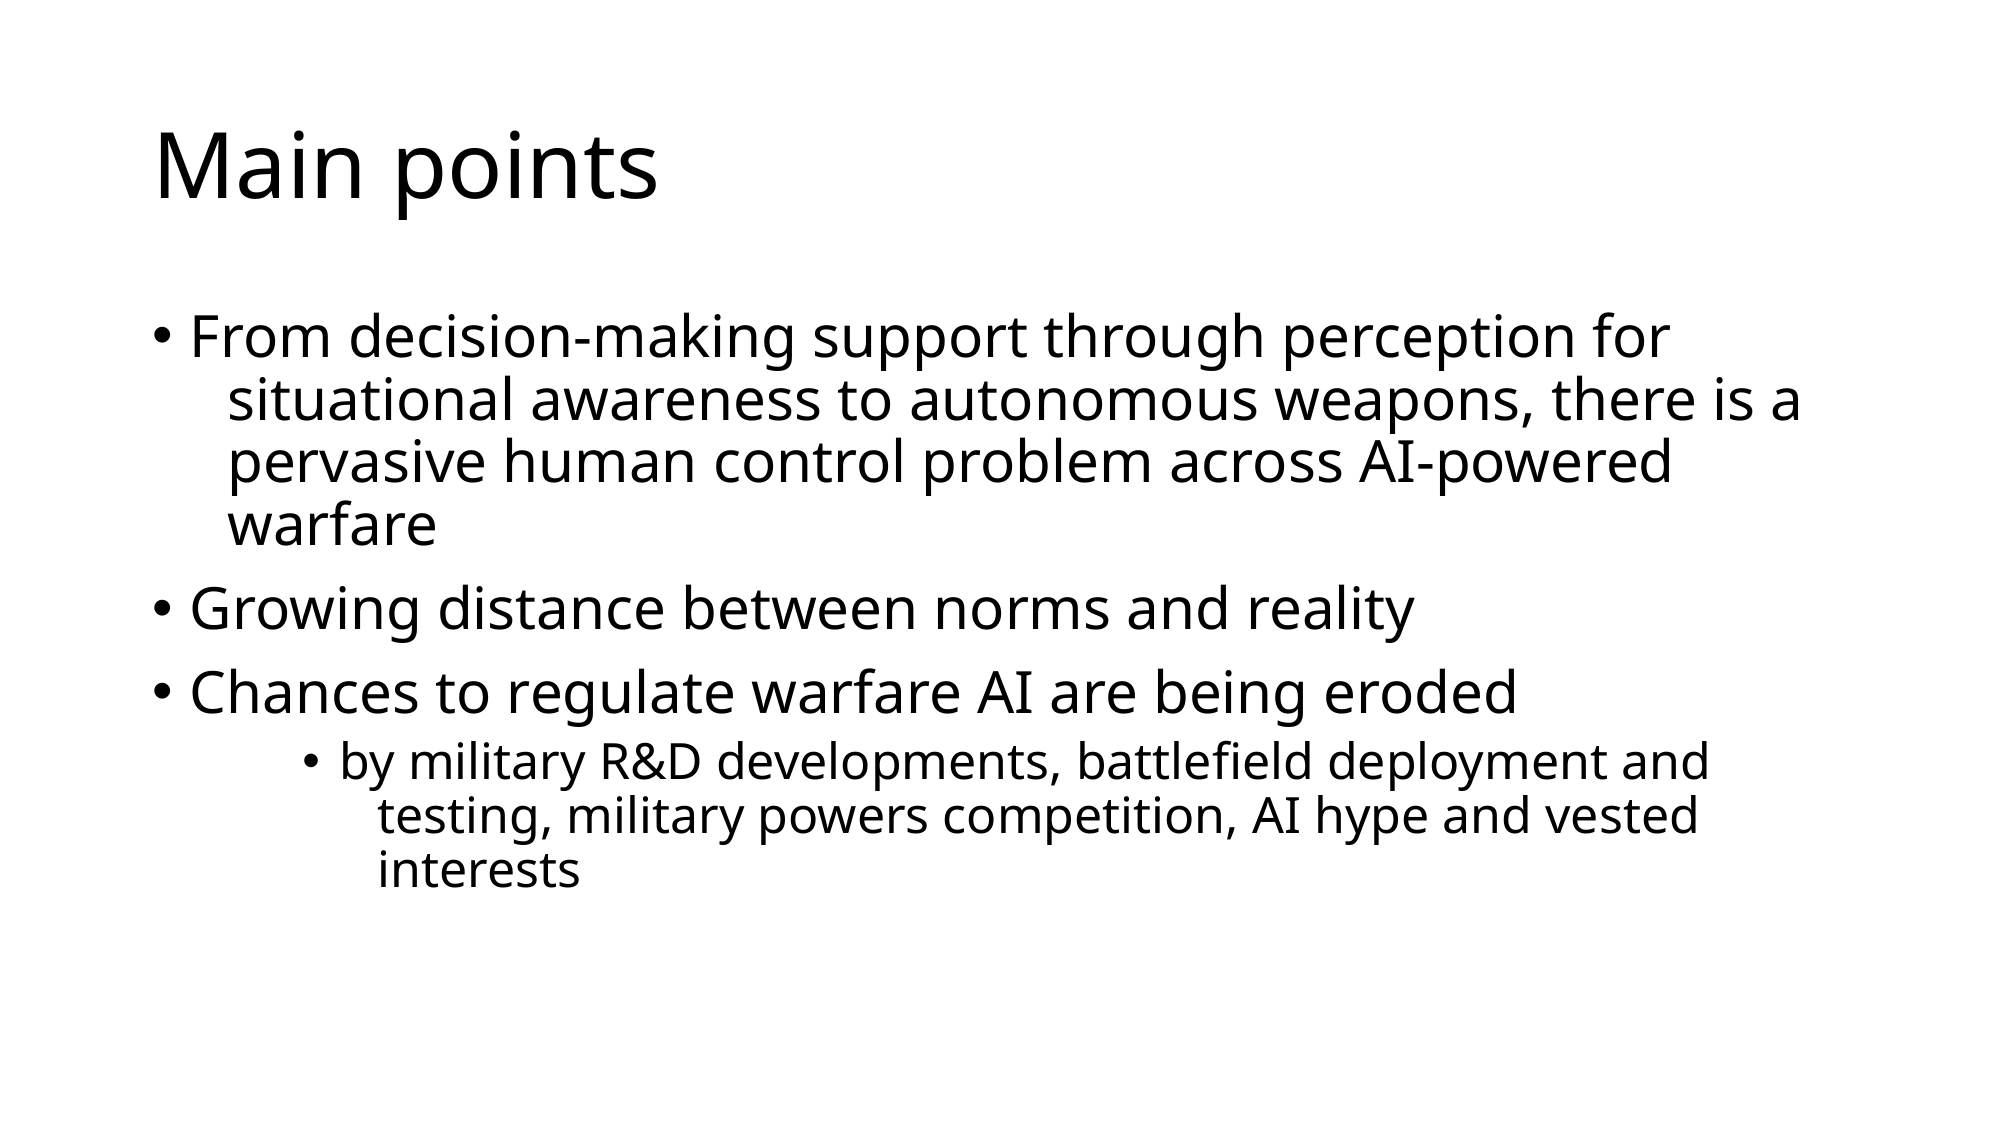

# Main points
From decision-making support through perception for situational awareness to autonomous weapons, there is a pervasive human control problem across AI-powered warfare
Growing distance between norms and reality
Chances to regulate warfare AI are being eroded
by military R&D developments, battlefield deployment and testing, military powers competition, AI hype and vested interests